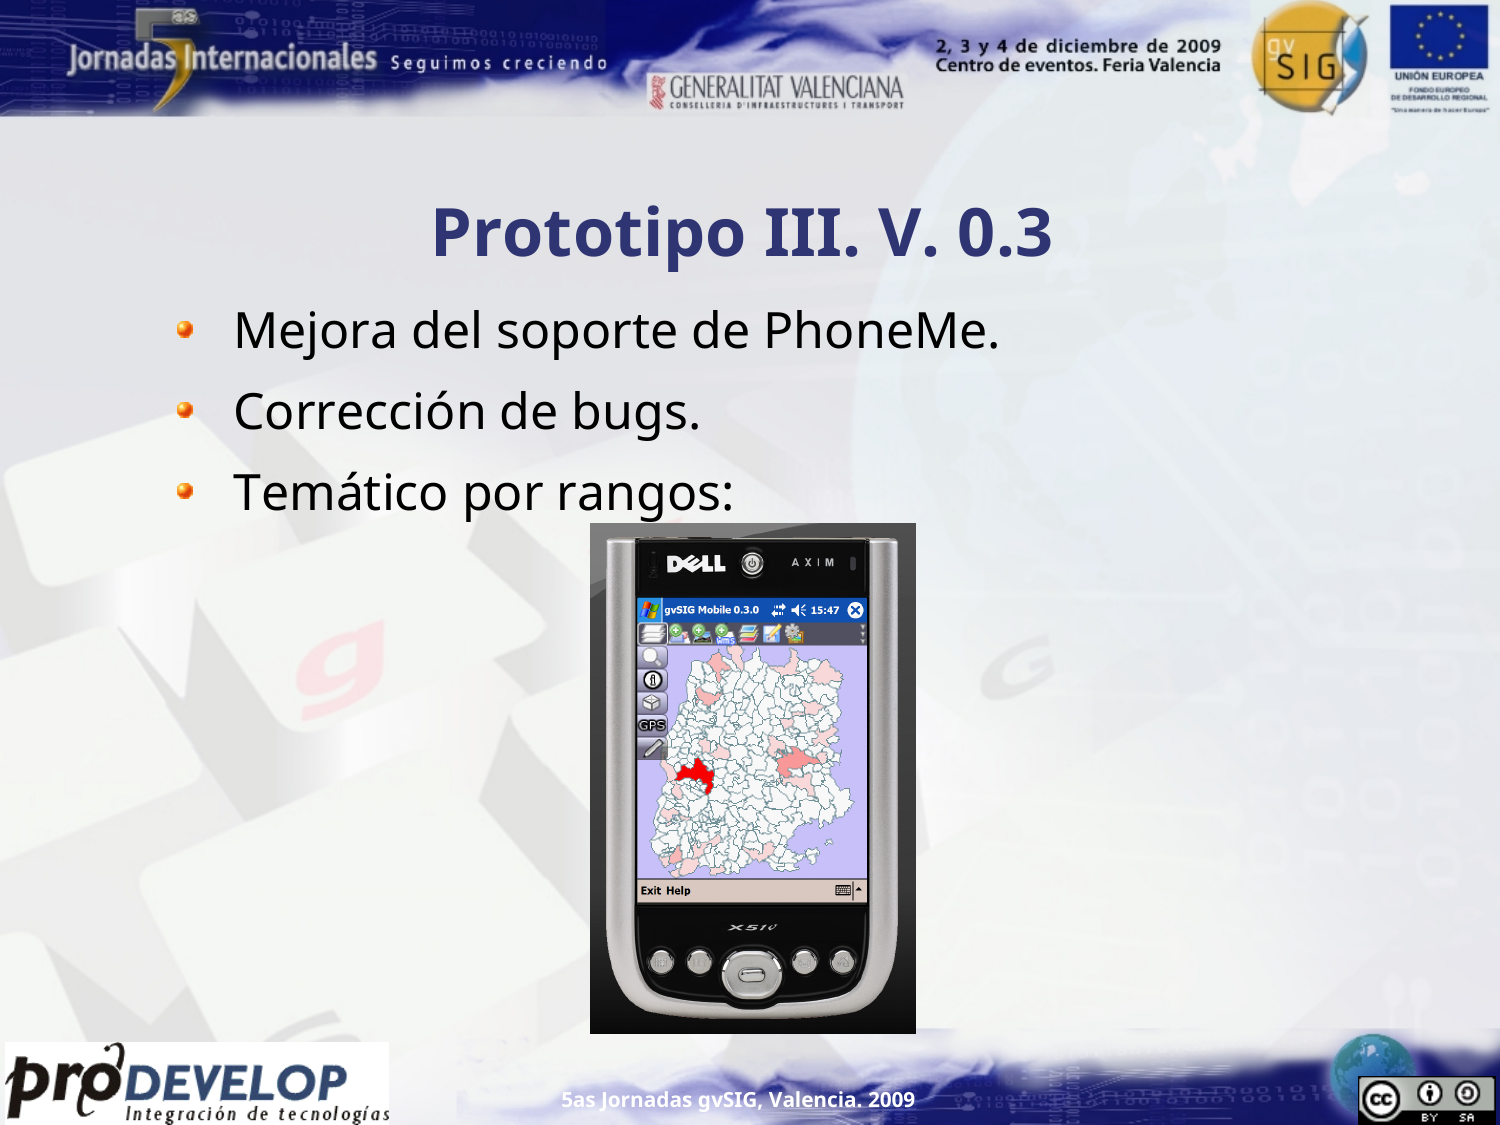

# Prototipo III. V. 0.3
Mejora del soporte de PhoneMe.
Corrección de bugs.
Temático por rangos:
25/10/2006
12
Plan Difusión Interna gvSIG v. 2.0